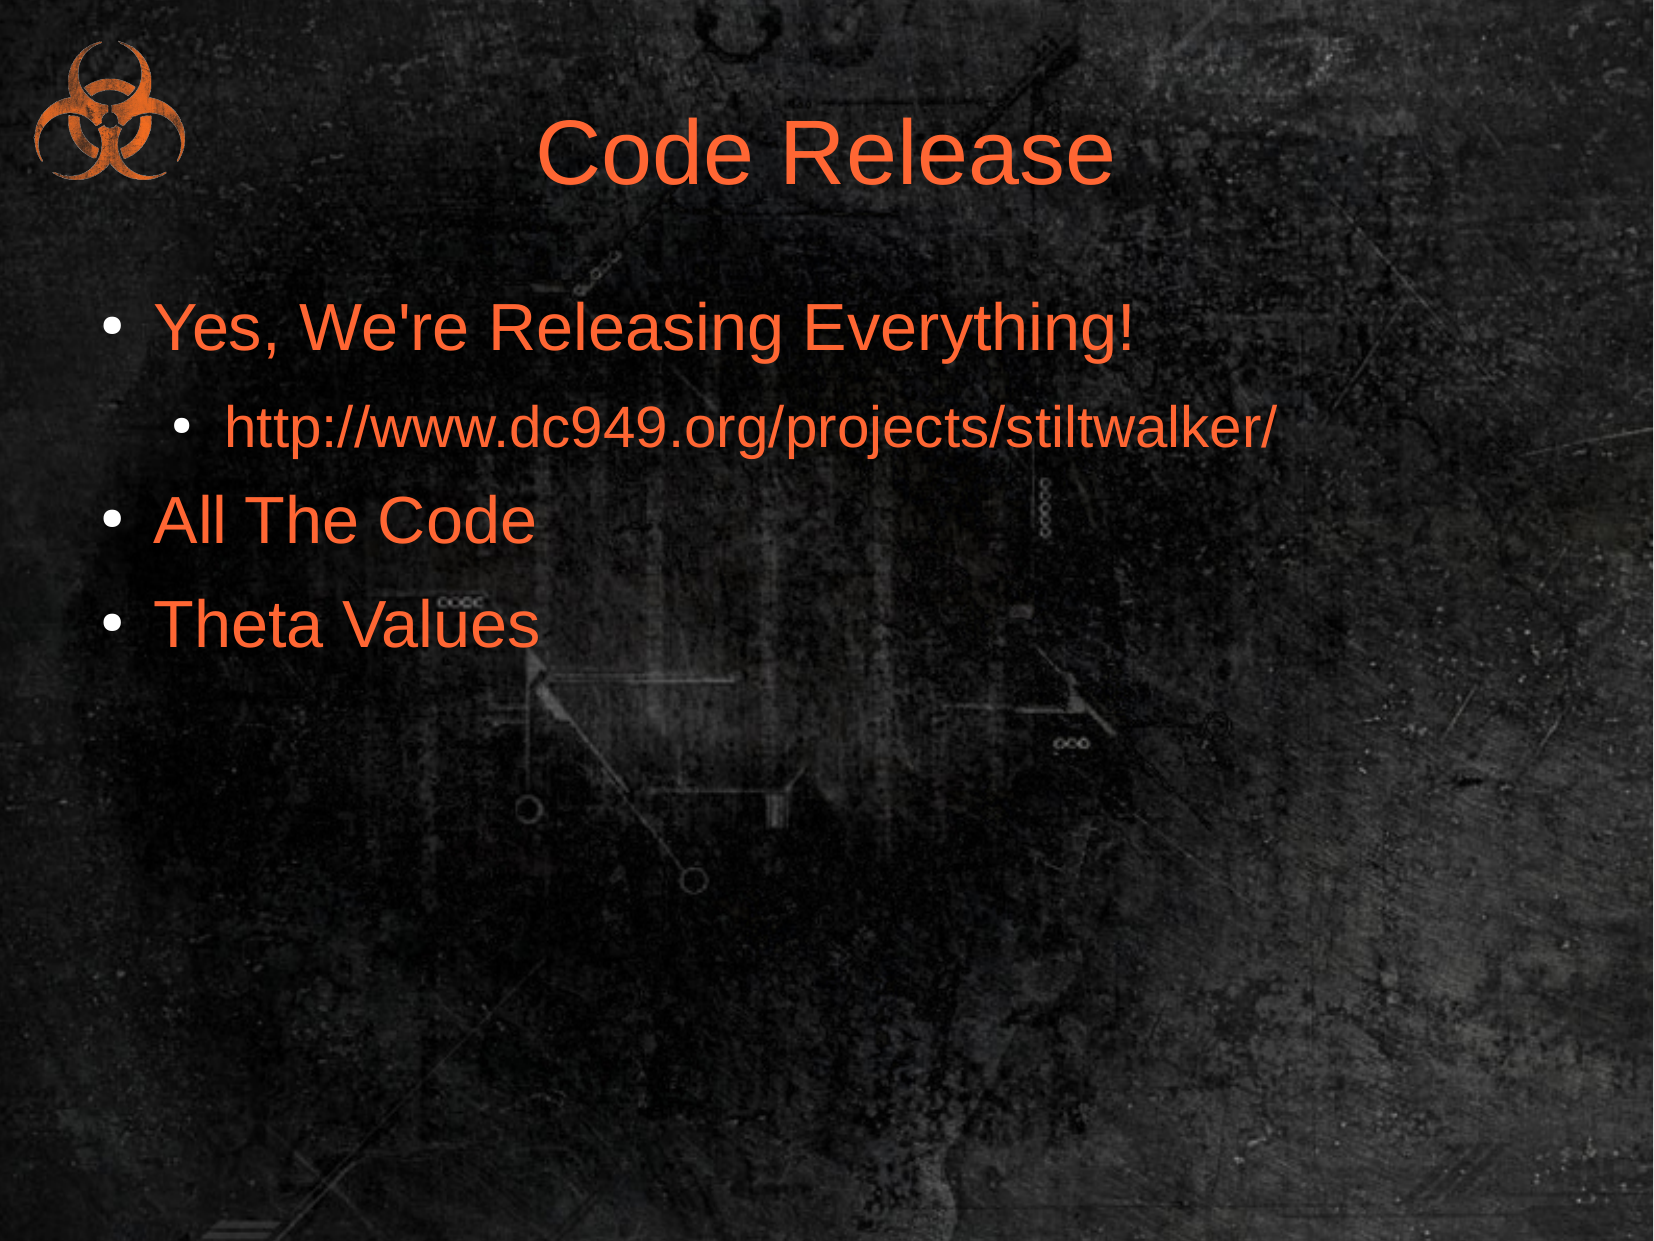

# Code Release
Yes, We're Releasing Everything!
http://www.dc949.org/projects/stiltwalker/
All The Code
Theta Values